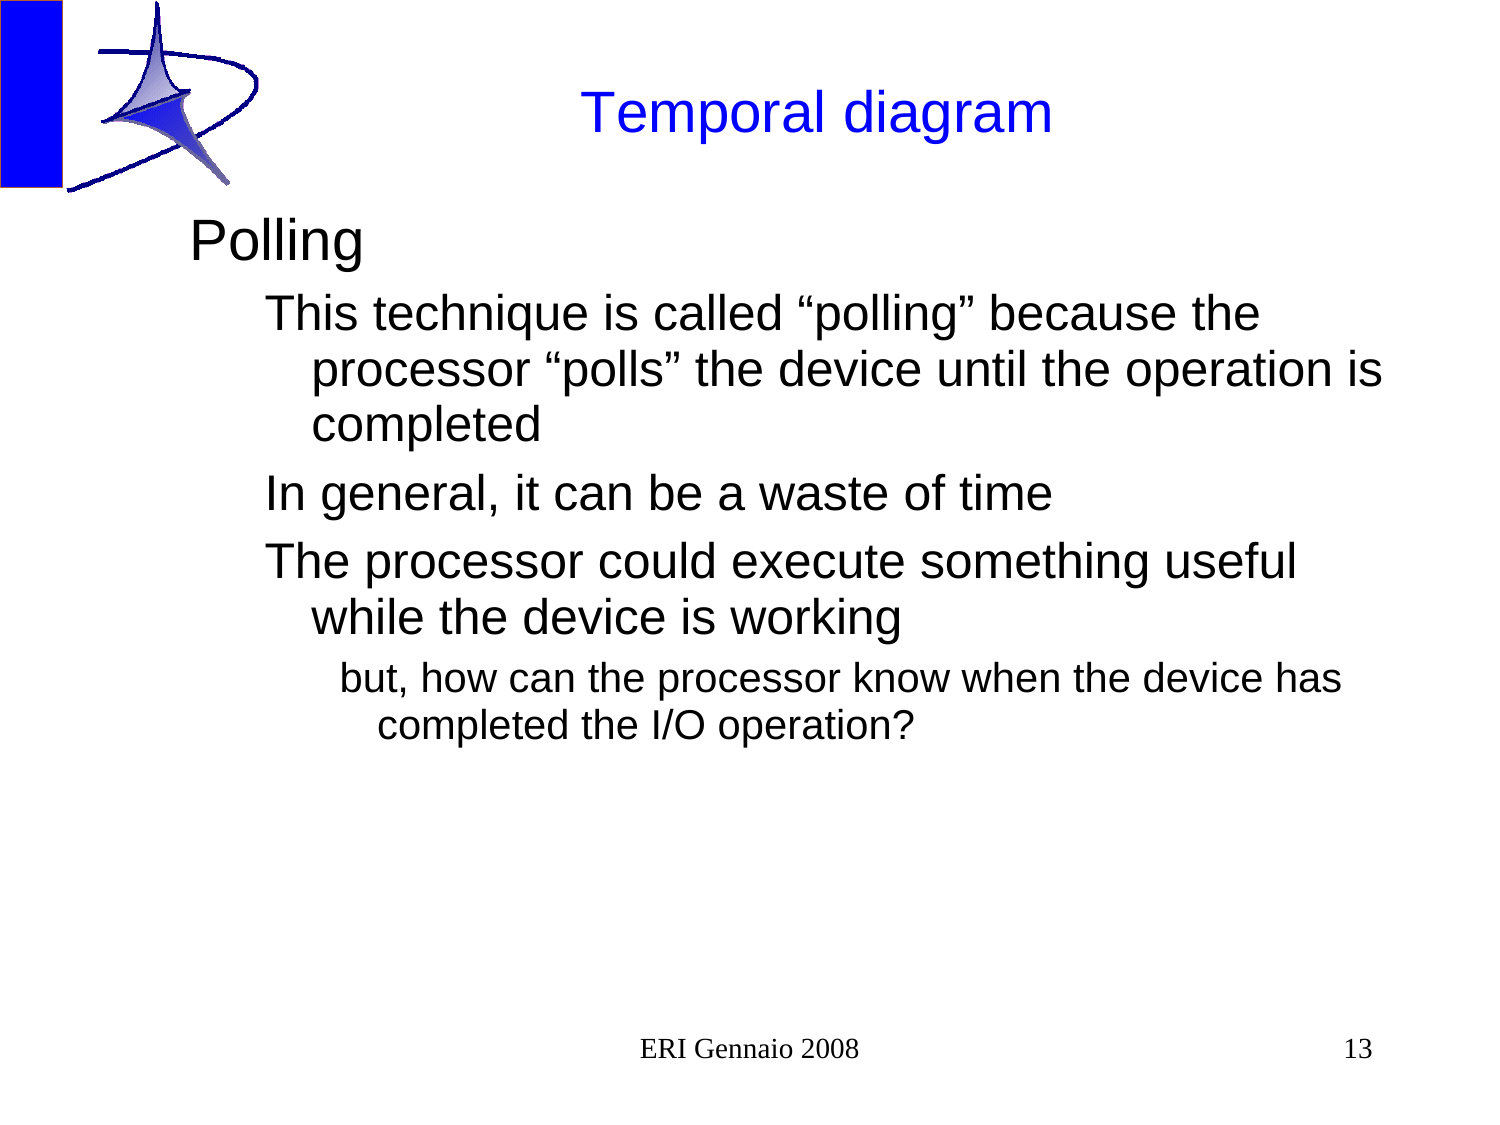

# Temporal diagram
Polling
This technique is called “polling” because the processor “polls” the device until the operation is completed
In general, it can be a waste of time
The processor could execute something useful while the device is working
but, how can the processor know when the device has completed the I/O operation?
ERI Gennaio 2008
13